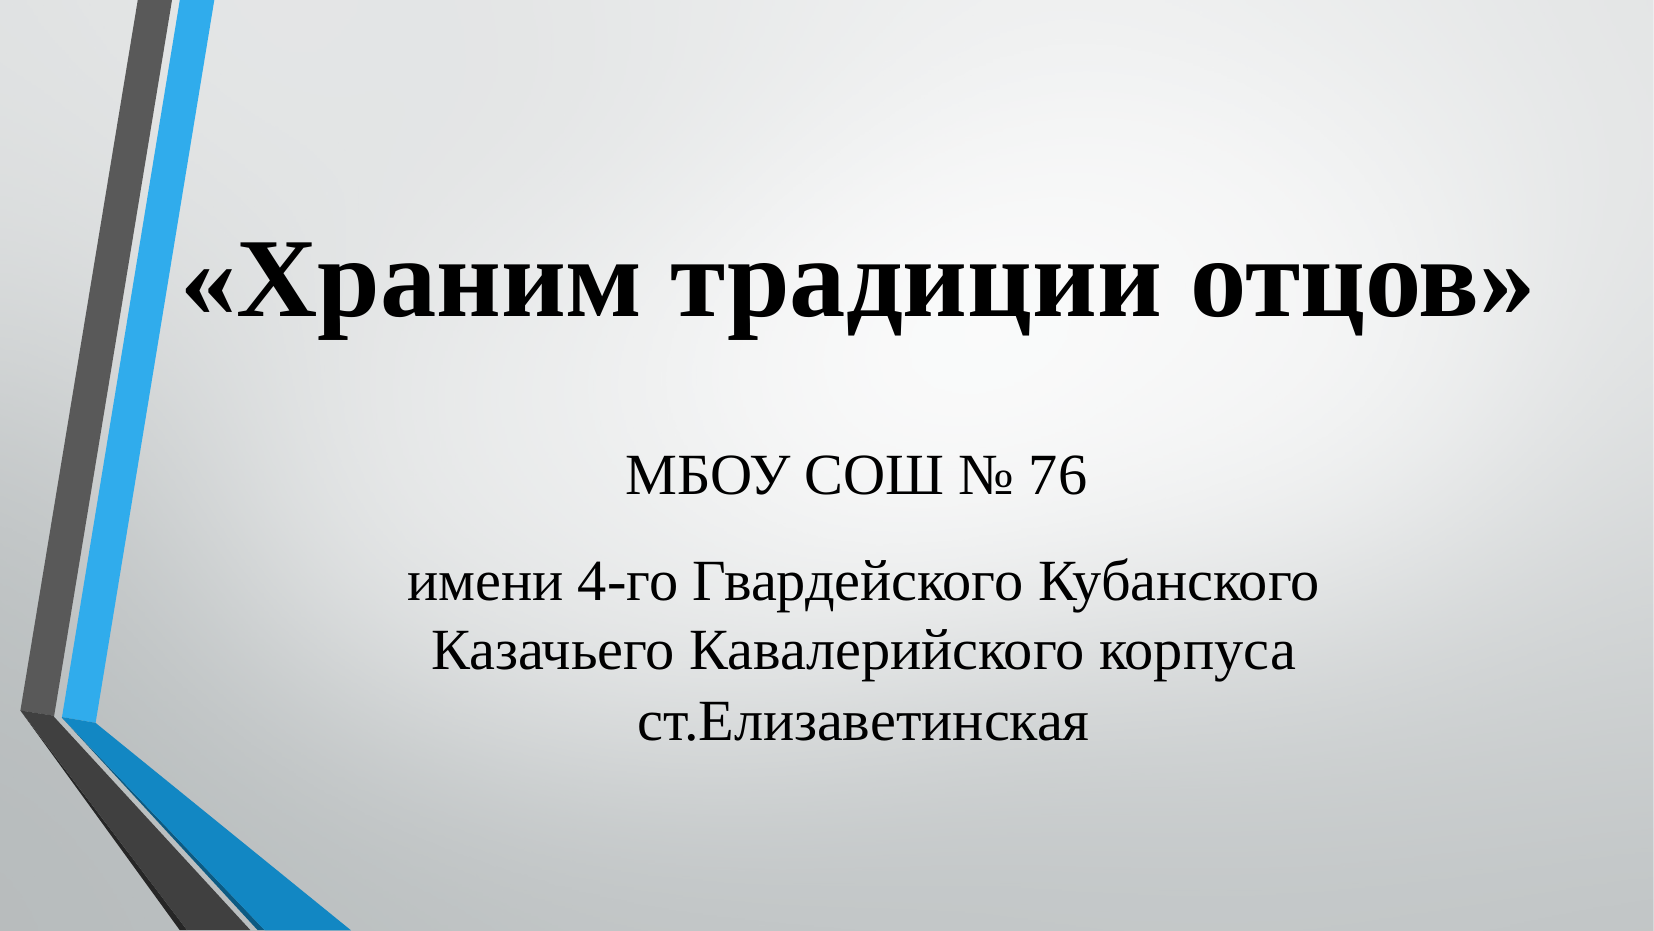

«Храним традиции отцов»
МБОУ СОШ № 76
имени 4-го Гвардейского Кубанского Казачьего Кавалерийского корпуса ст.Елизаветинская